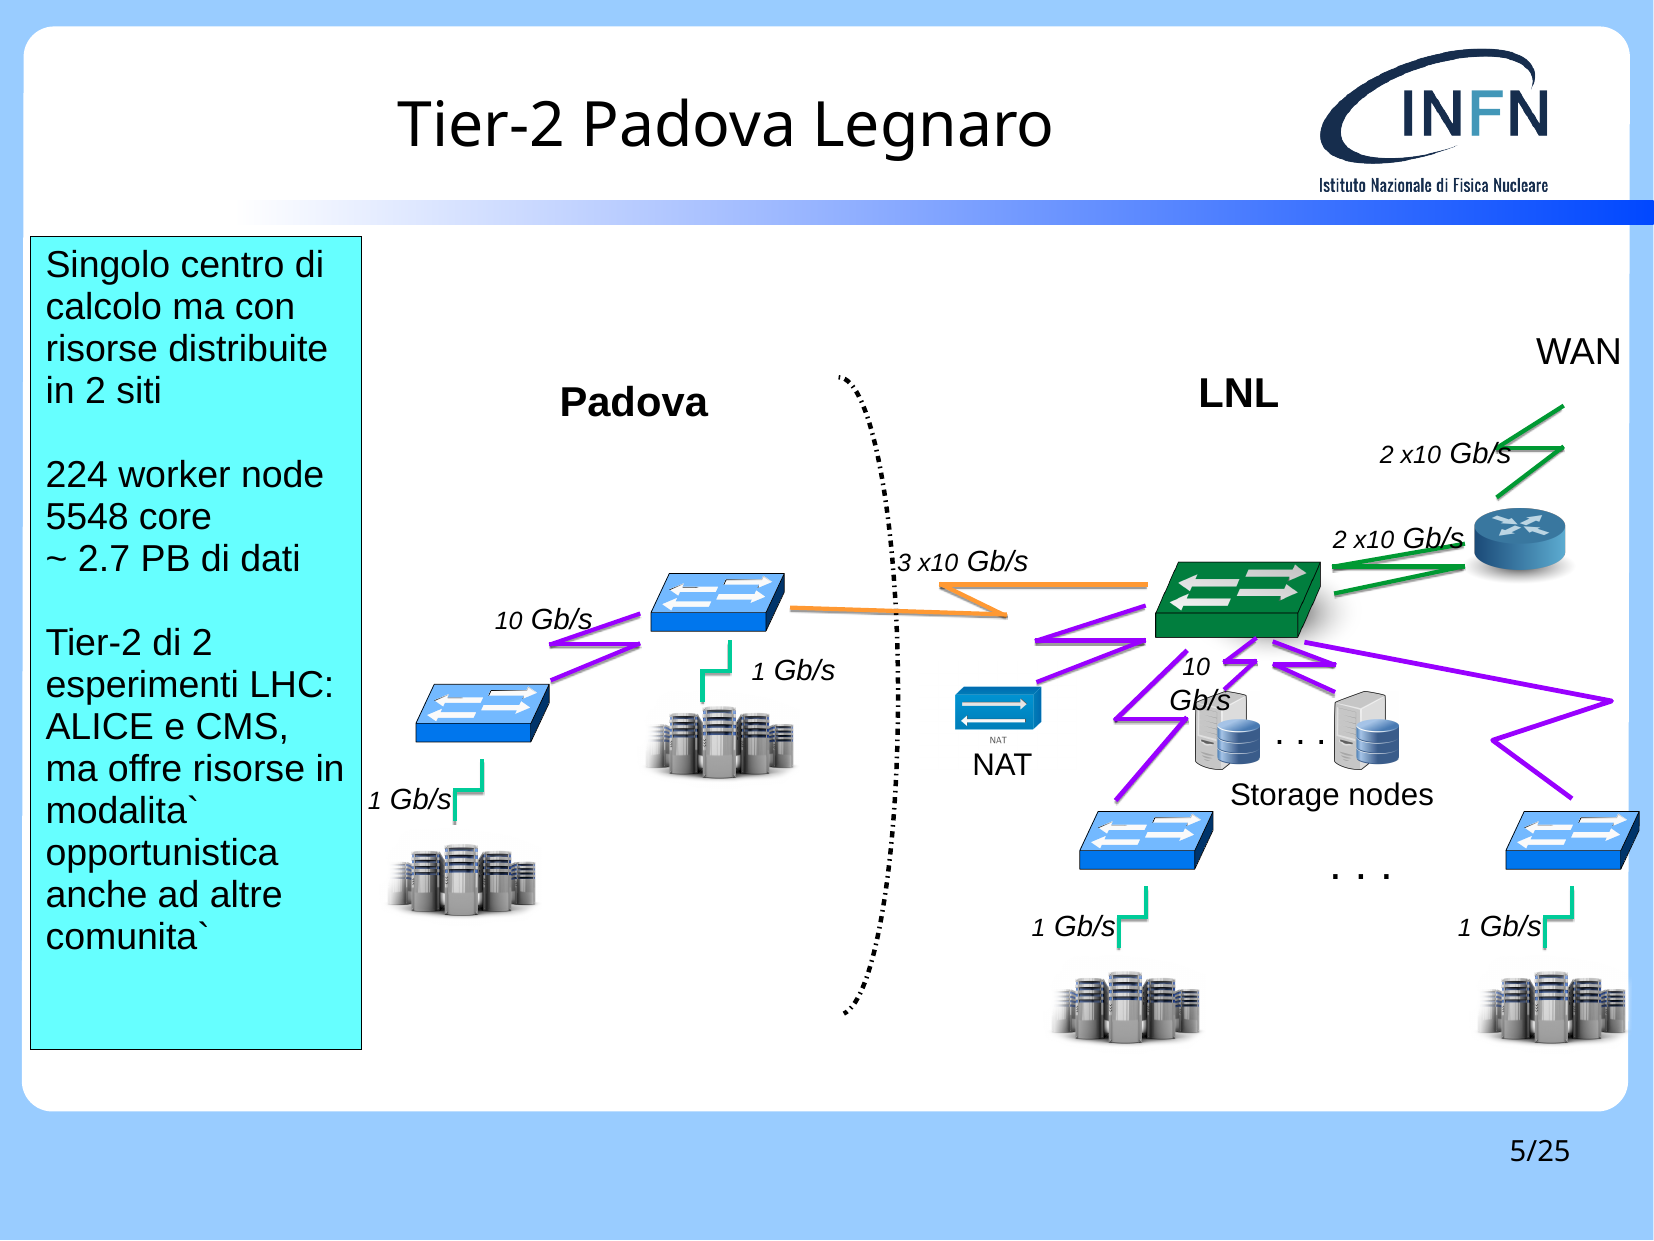

# Tier-2 Padova Legnaro
Singolo centro di calcolo ma con risorse distribuite in 2 siti
224 worker node
5548 core
~ 2.7 PB di dati
Tier-2 di 2 esperimenti LHC: ALICE e CMS,
ma offre risorse in modalita` opportunistica anche ad altre comunita`
WAN
LNL
Padova
2 x10 Gb/s
2 x10 Gb/s
3 x10 Gb/s
10 Gb/s
10
Gb/s
1 Gb/s
1 Gb/s
. . .
NAT
Storage nodes
1 Gb/s
1 Gb/s
. . .
5